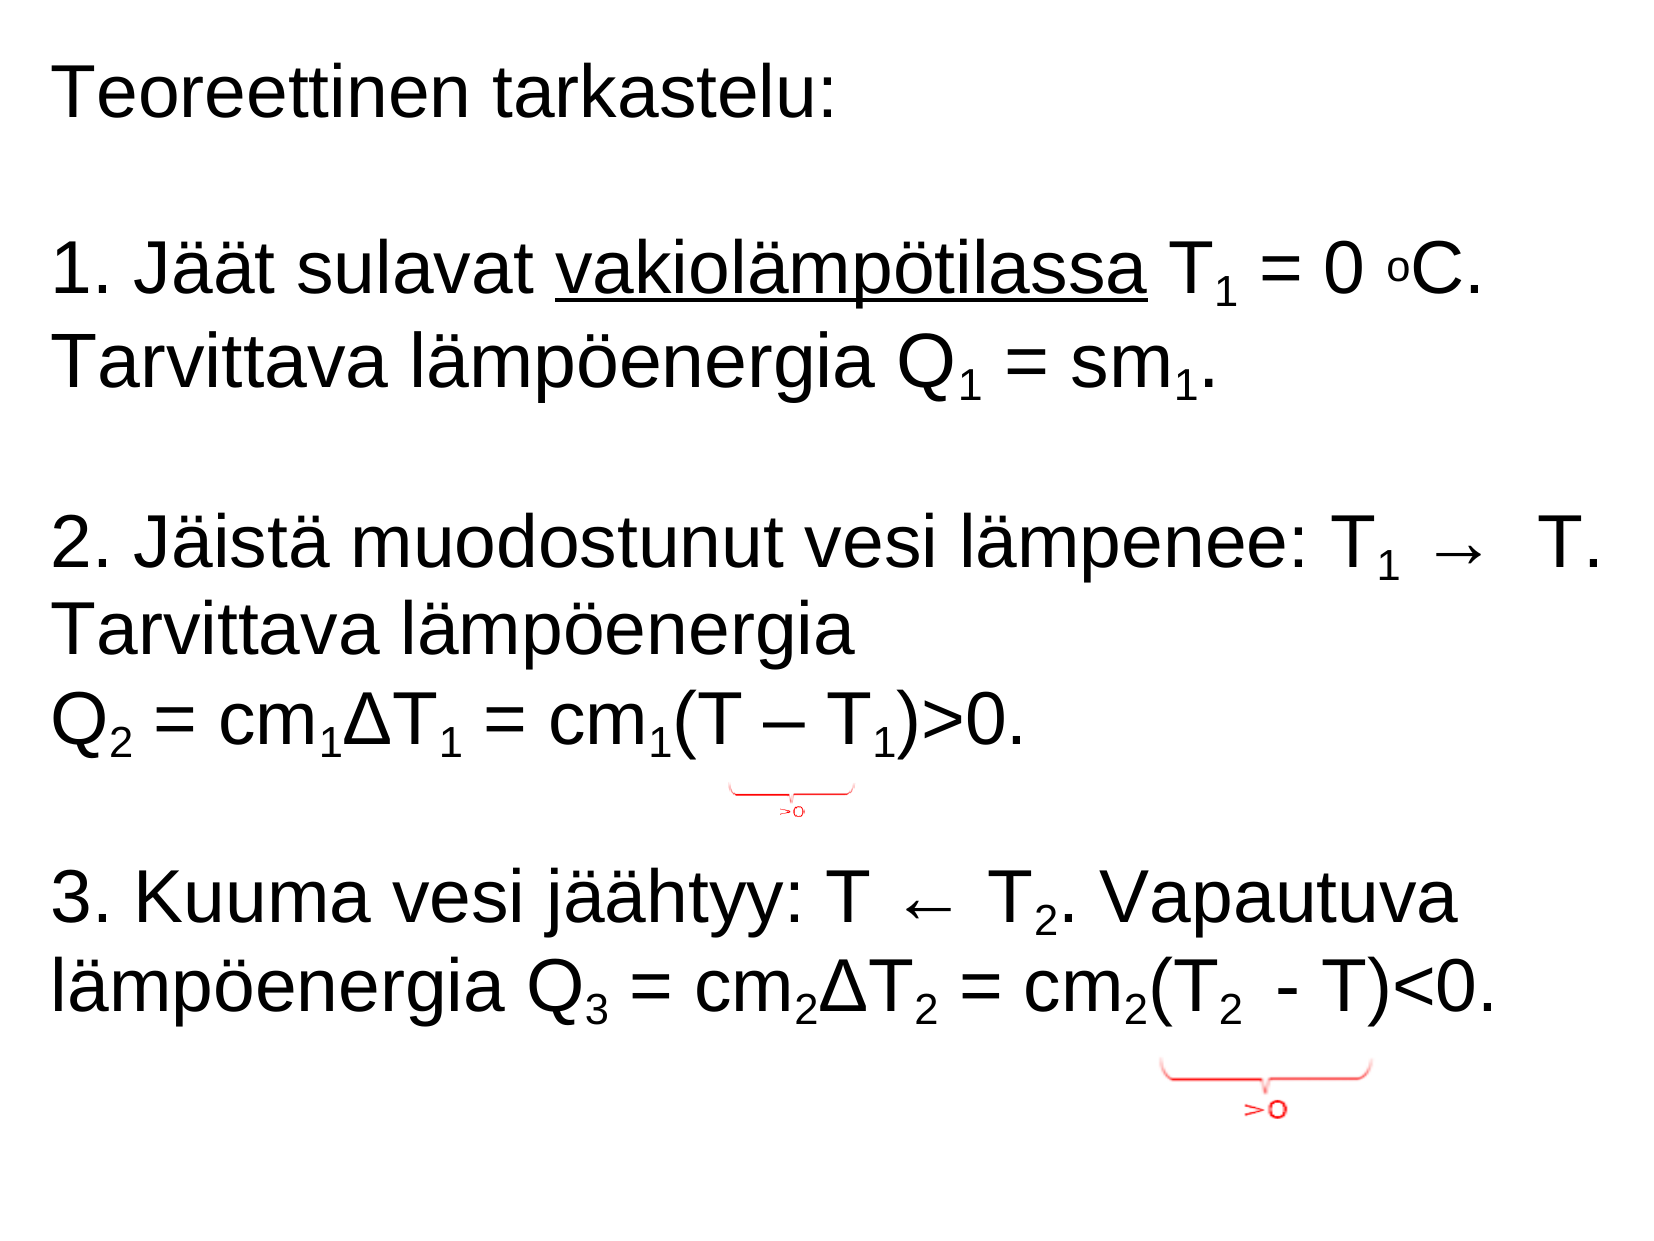

Teoreettinen tarkastelu:
1. Jäät sulavat vakiolämpötilassa T1 = 0 oC.
Tarvittava lämpöenergia Q1 = sm1.
2. Jäistä muodostunut vesi lämpenee: T1 → T.
Tarvittava lämpöenergia
Q2 = cm1ΔT1 = cm1(T – T1)>0.
3. Kuuma vesi jäähtyy: T ← T2. Vapautuva
lämpöenergia Q3 = cm2ΔT2 = cm2(T2 - T)<0.